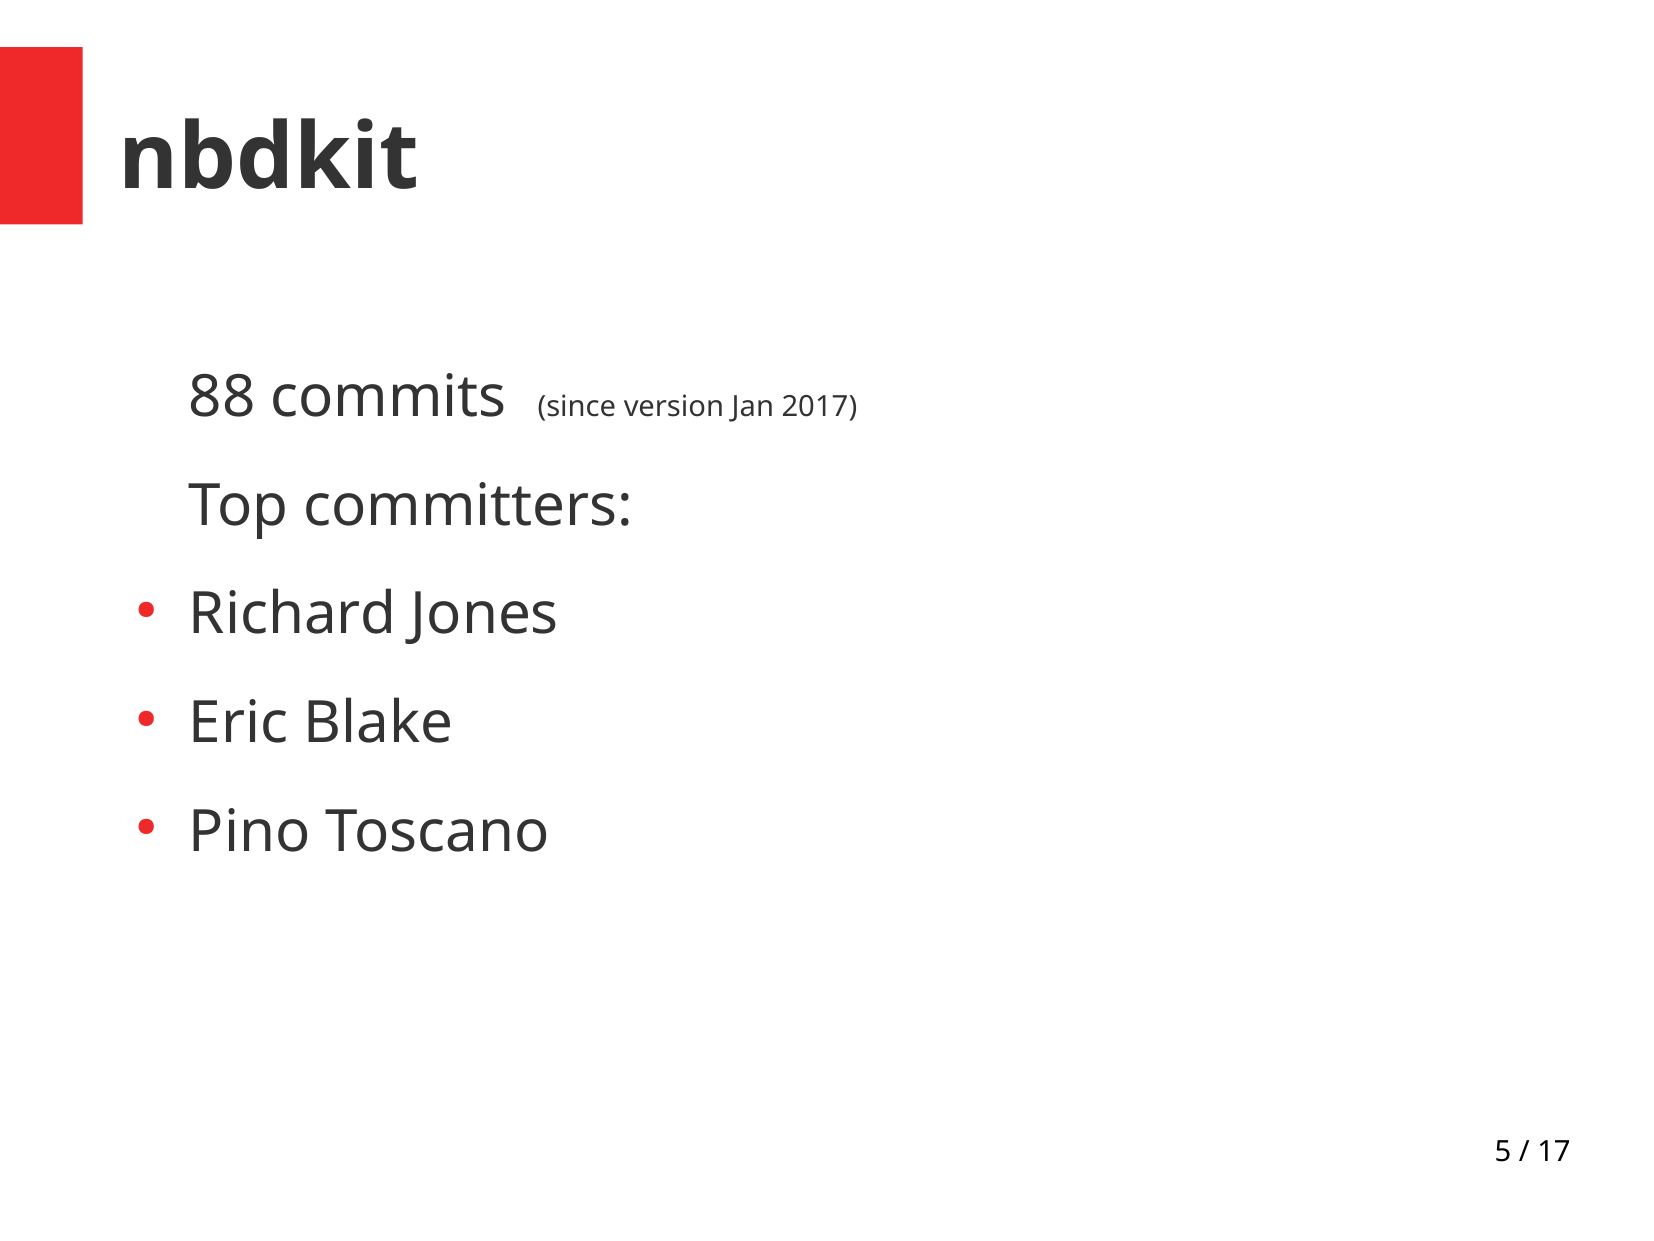

# nbdkit
88 commits (since version Jan 2017)
Top committers:
Richard Jones
Eric Blake
Pino Toscano
5